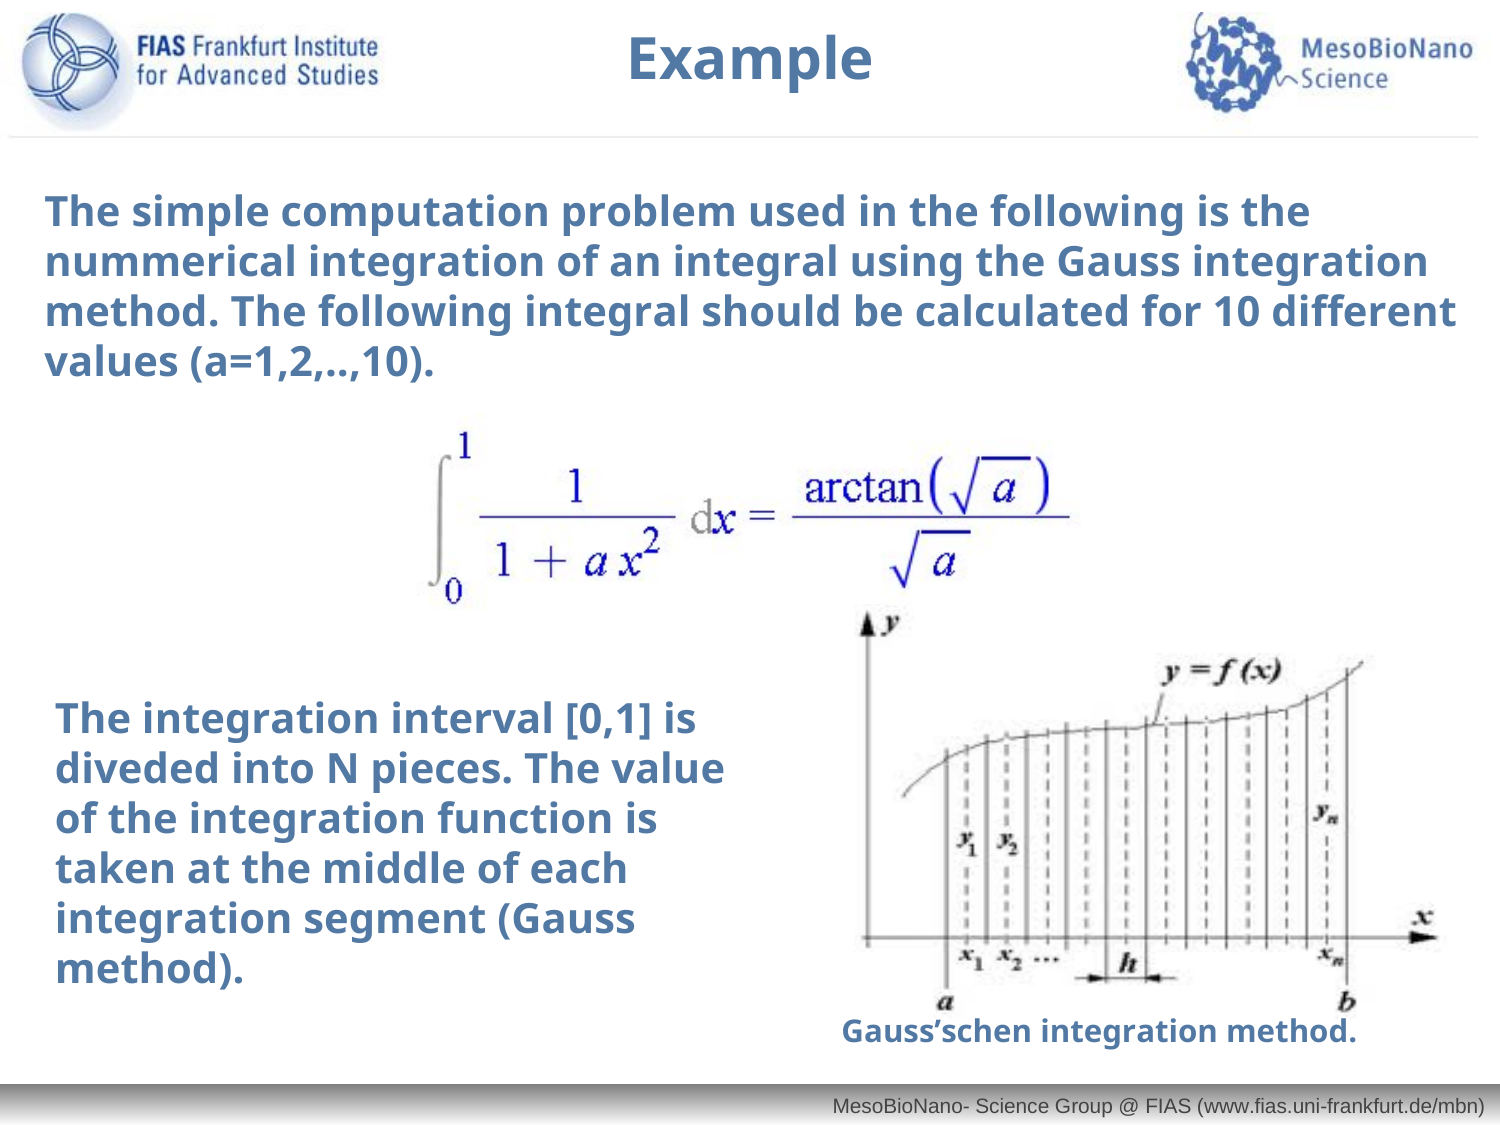

# Example
The simple computation problem used in the following is the nummerical integration of an integral using the Gauss integration method. The following integral should be calculated for 10 different values (a=1,2,..,10).
The integration interval [0,1] is diveded into N pieces. The value of the integration function is taken at the middle of each integration segment (Gauss method).
Gauss’schen integration method.